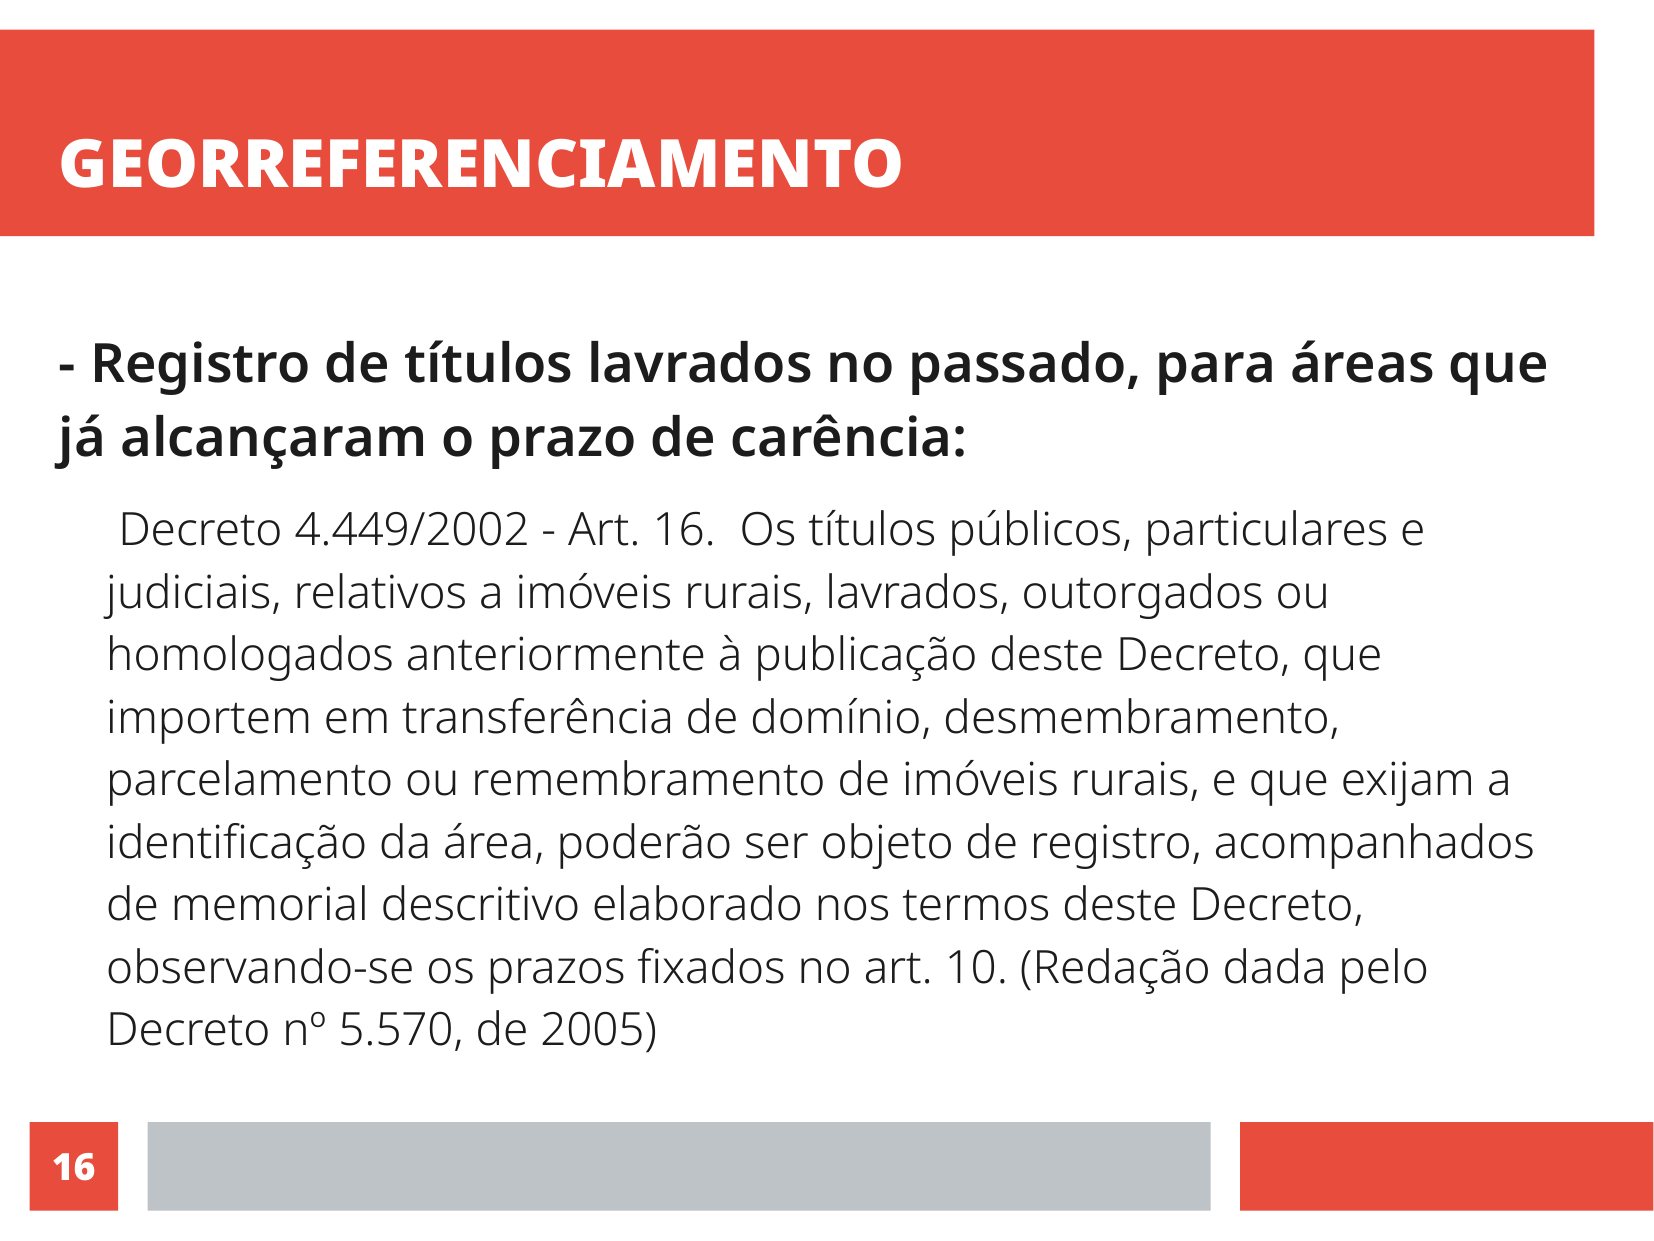

# GEORREFERENCIAMENTO
- Registro de títulos lavrados no passado, para áreas que já alcançaram o prazo de carência:
 Decreto 4.449/2002 - Art. 16. Os títulos públicos, particulares e judiciais, relativos a imóveis rurais, lavrados, outorgados ou homologados anteriormente à publicação deste Decreto, que importem em transferência de domínio, desmembramento, parcelamento ou remembramento de imóveis rurais, e que exijam a identificação da área, poderão ser objeto de registro, acompanhados de memorial descritivo elaborado nos termos deste Decreto, observando-se os prazos fixados no art. 10. (Redação dada pelo Decreto nº 5.570, de 2005)
16